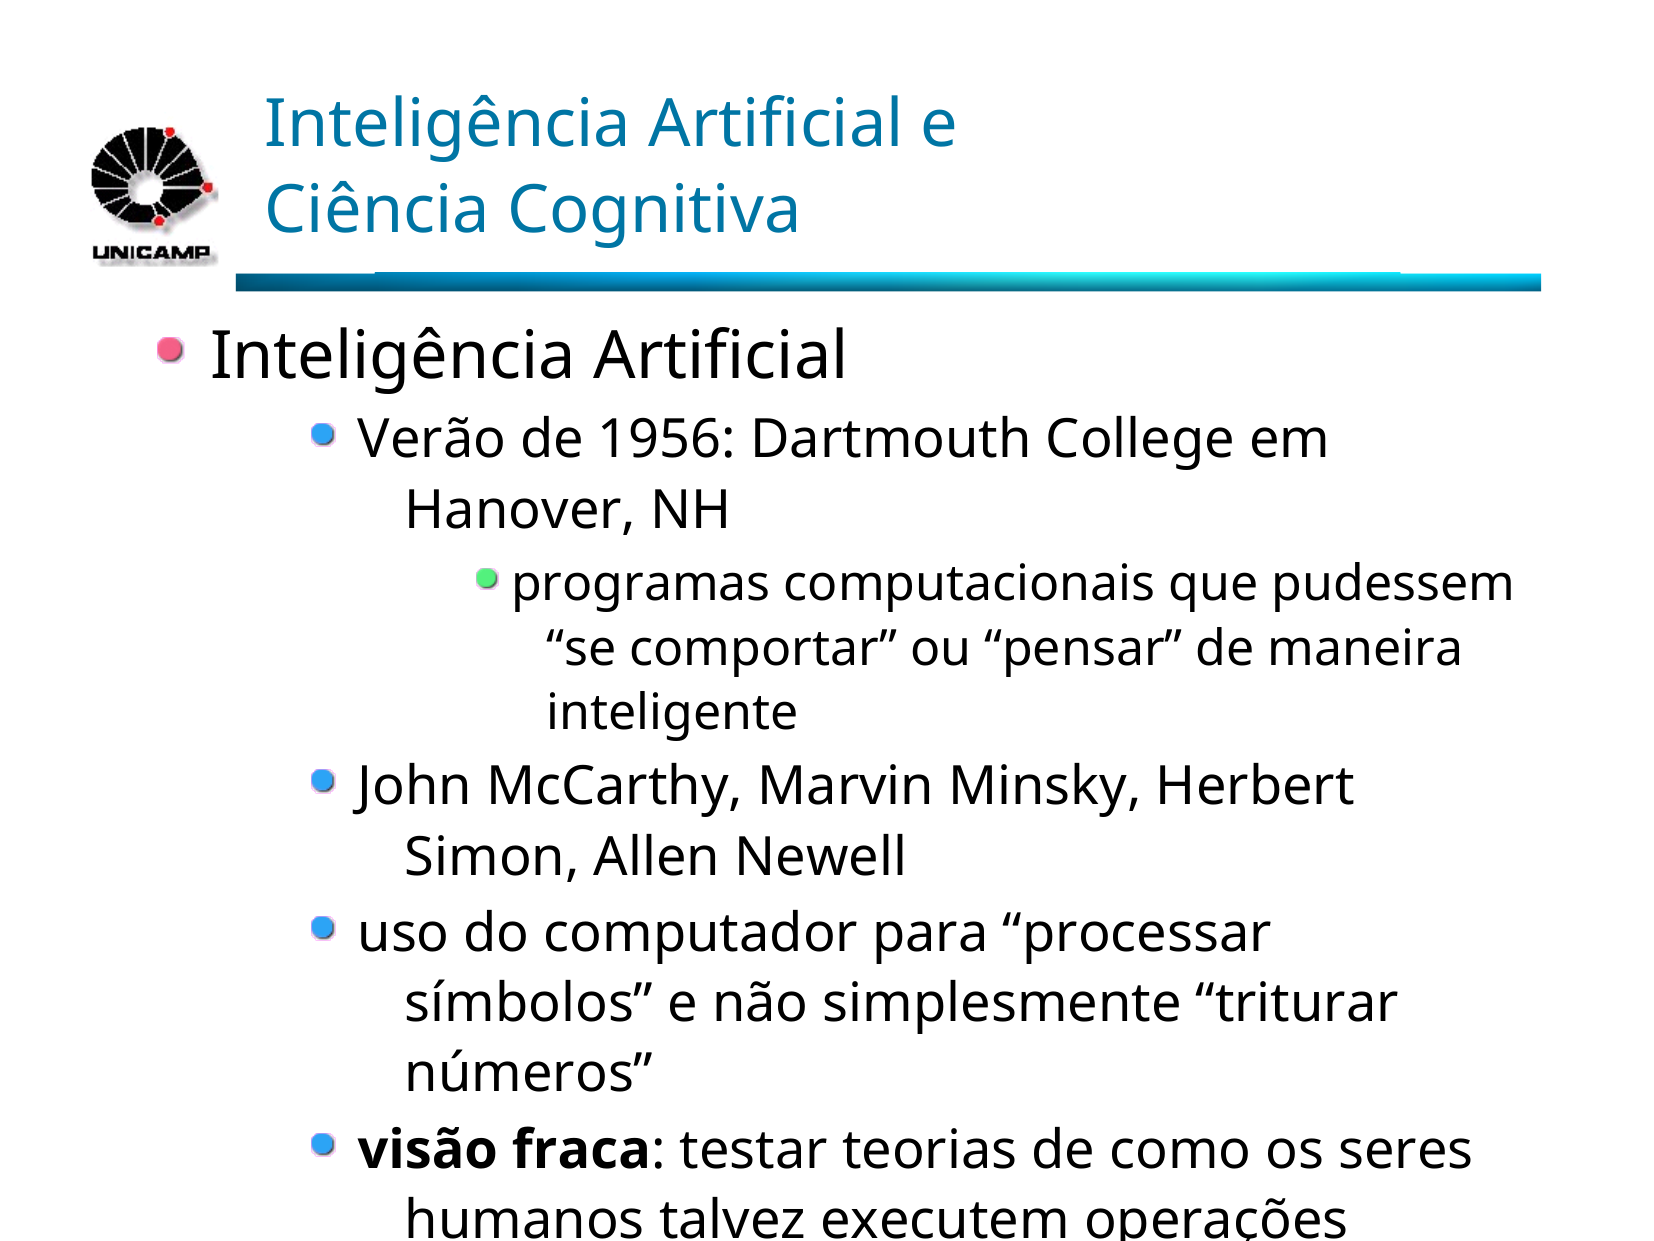

# Inteligência Artificial e Ciência Cognitiva
Inteligência Artificial
Verão de 1956: Dartmouth College em Hanover, NH
programas computacionais que pudessem “se comportar” ou “pensar” de maneira inteligente
John McCarthy, Marvin Minsky, Herbert Simon, Allen Newell
uso do computador para “processar símbolos” e não simplesmente “triturar números”
visão fraca: testar teorias de como os seres humanos talvez executem operações cognitivas
visão forte: computador adequadamente programado “é uma mente” - possui estados cognitivos